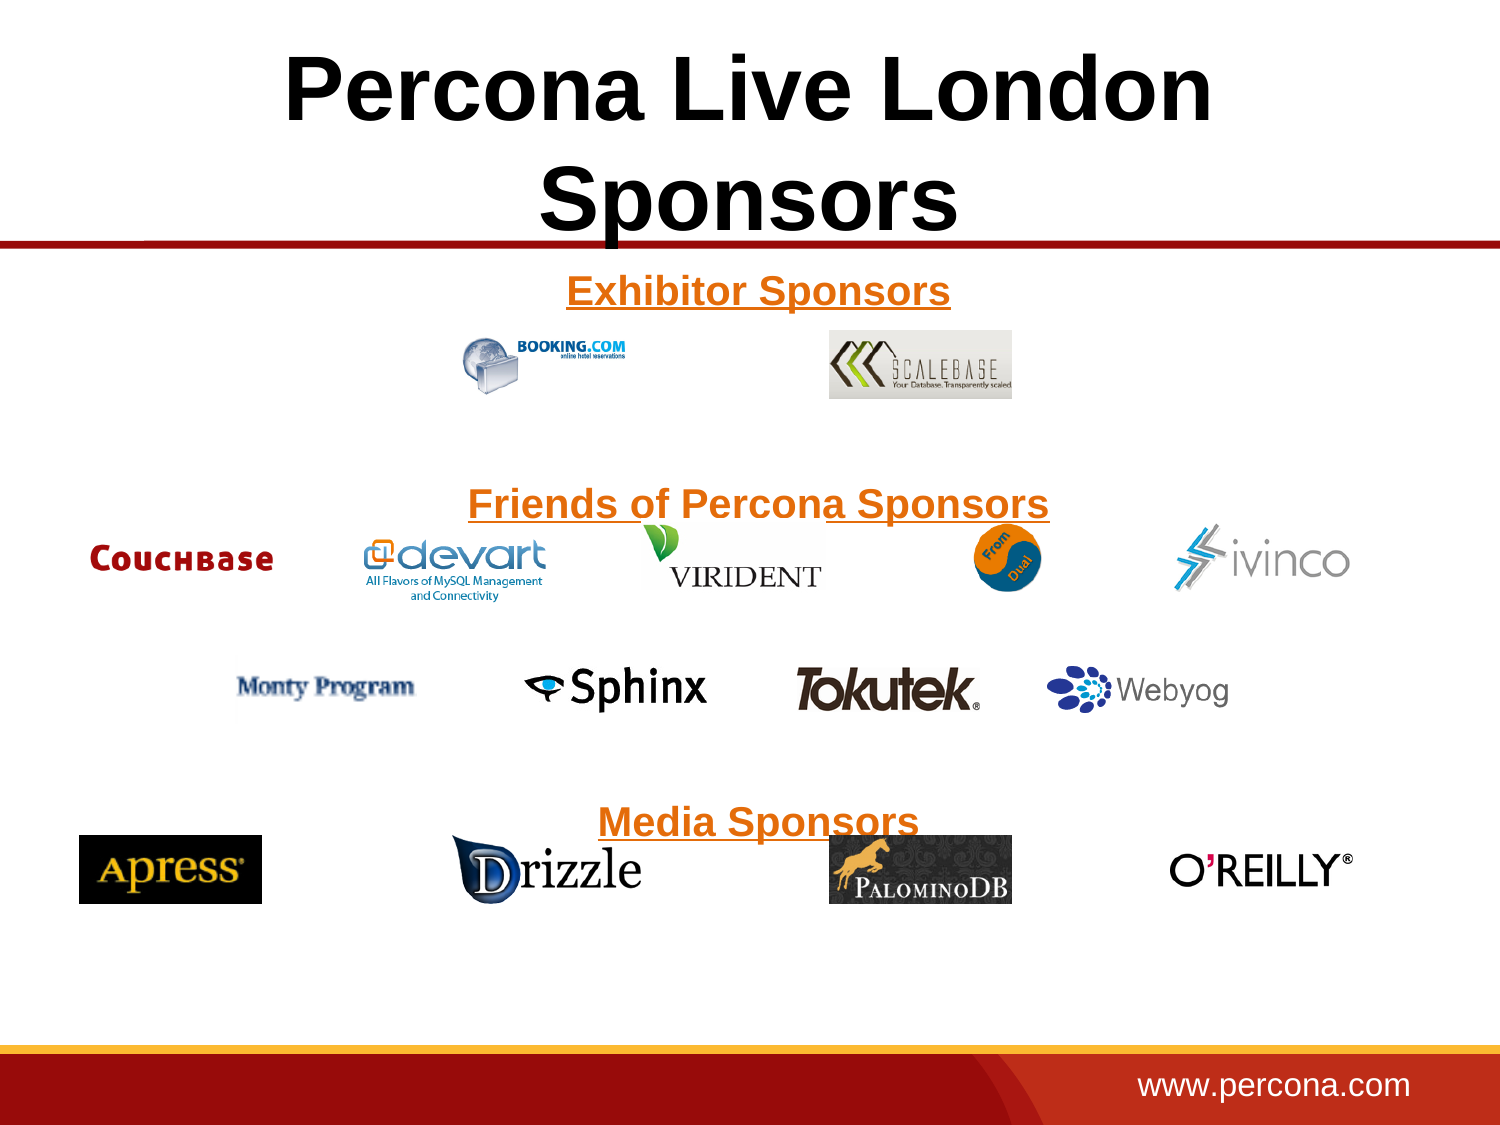

# Percona Live London Sponsors
Exhibitor Sponsors
Friends of Percona Sponsors
Media Sponsors